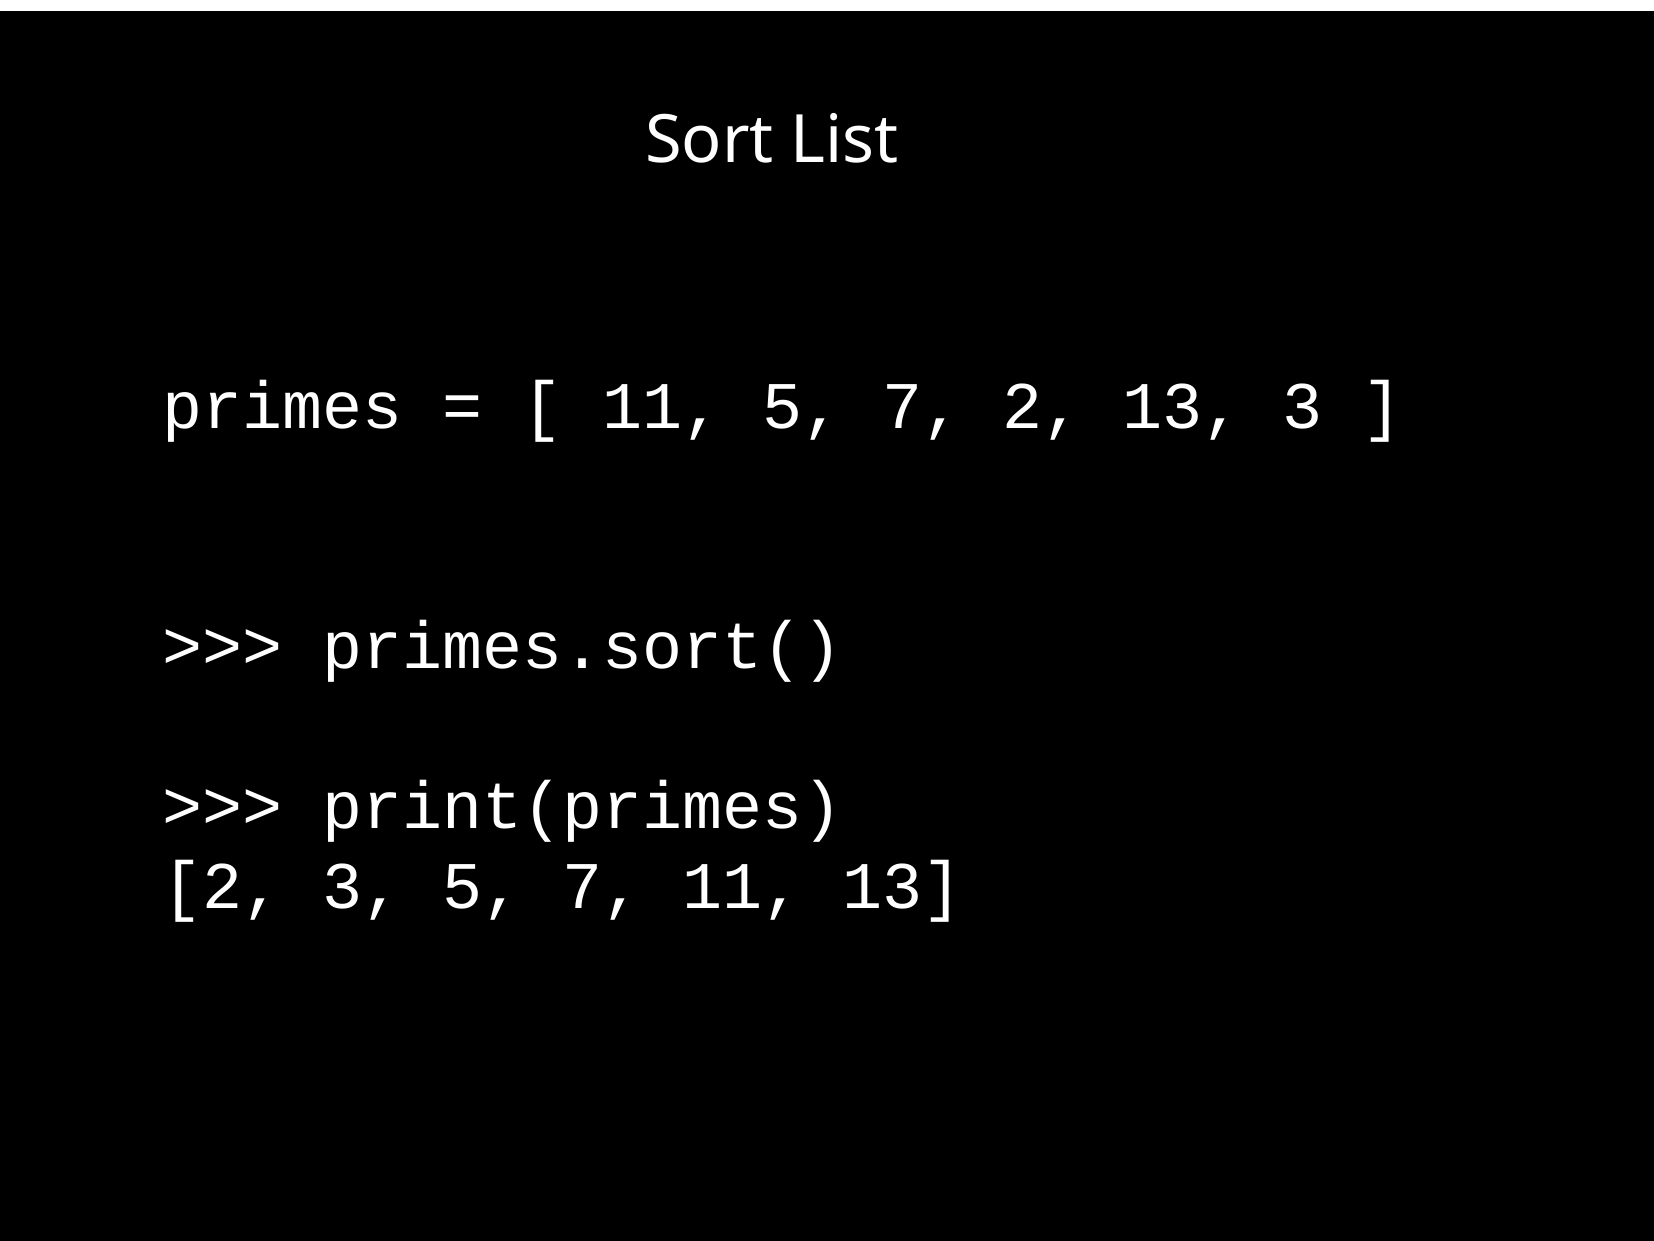

Sort List
primes = [ 11, 5, 7, 2, 13, 3 ]
>>> primes.sort()
>>> print(primes)
[2, 3, 5, 7, 11, 13]